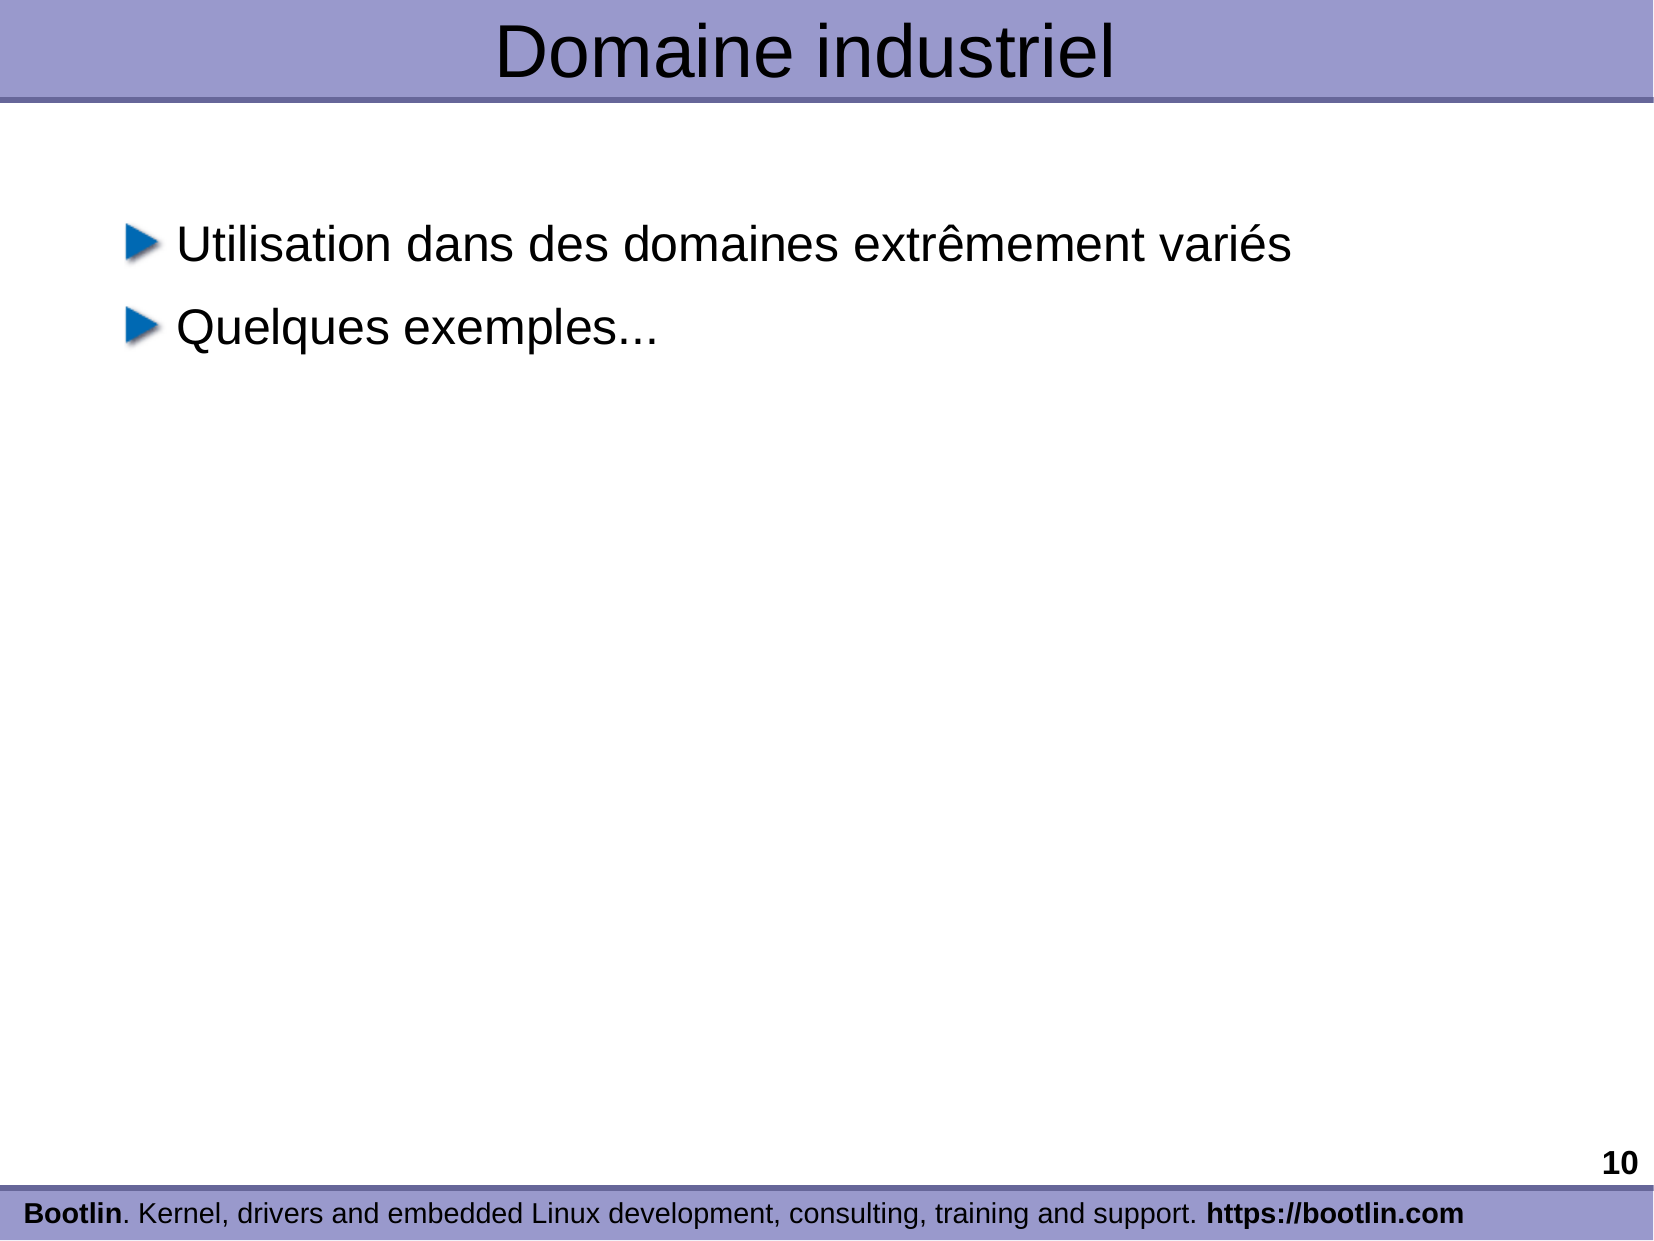

# Domaine industriel
Utilisation dans des domaines extrêmement variés
Quelques exemples...